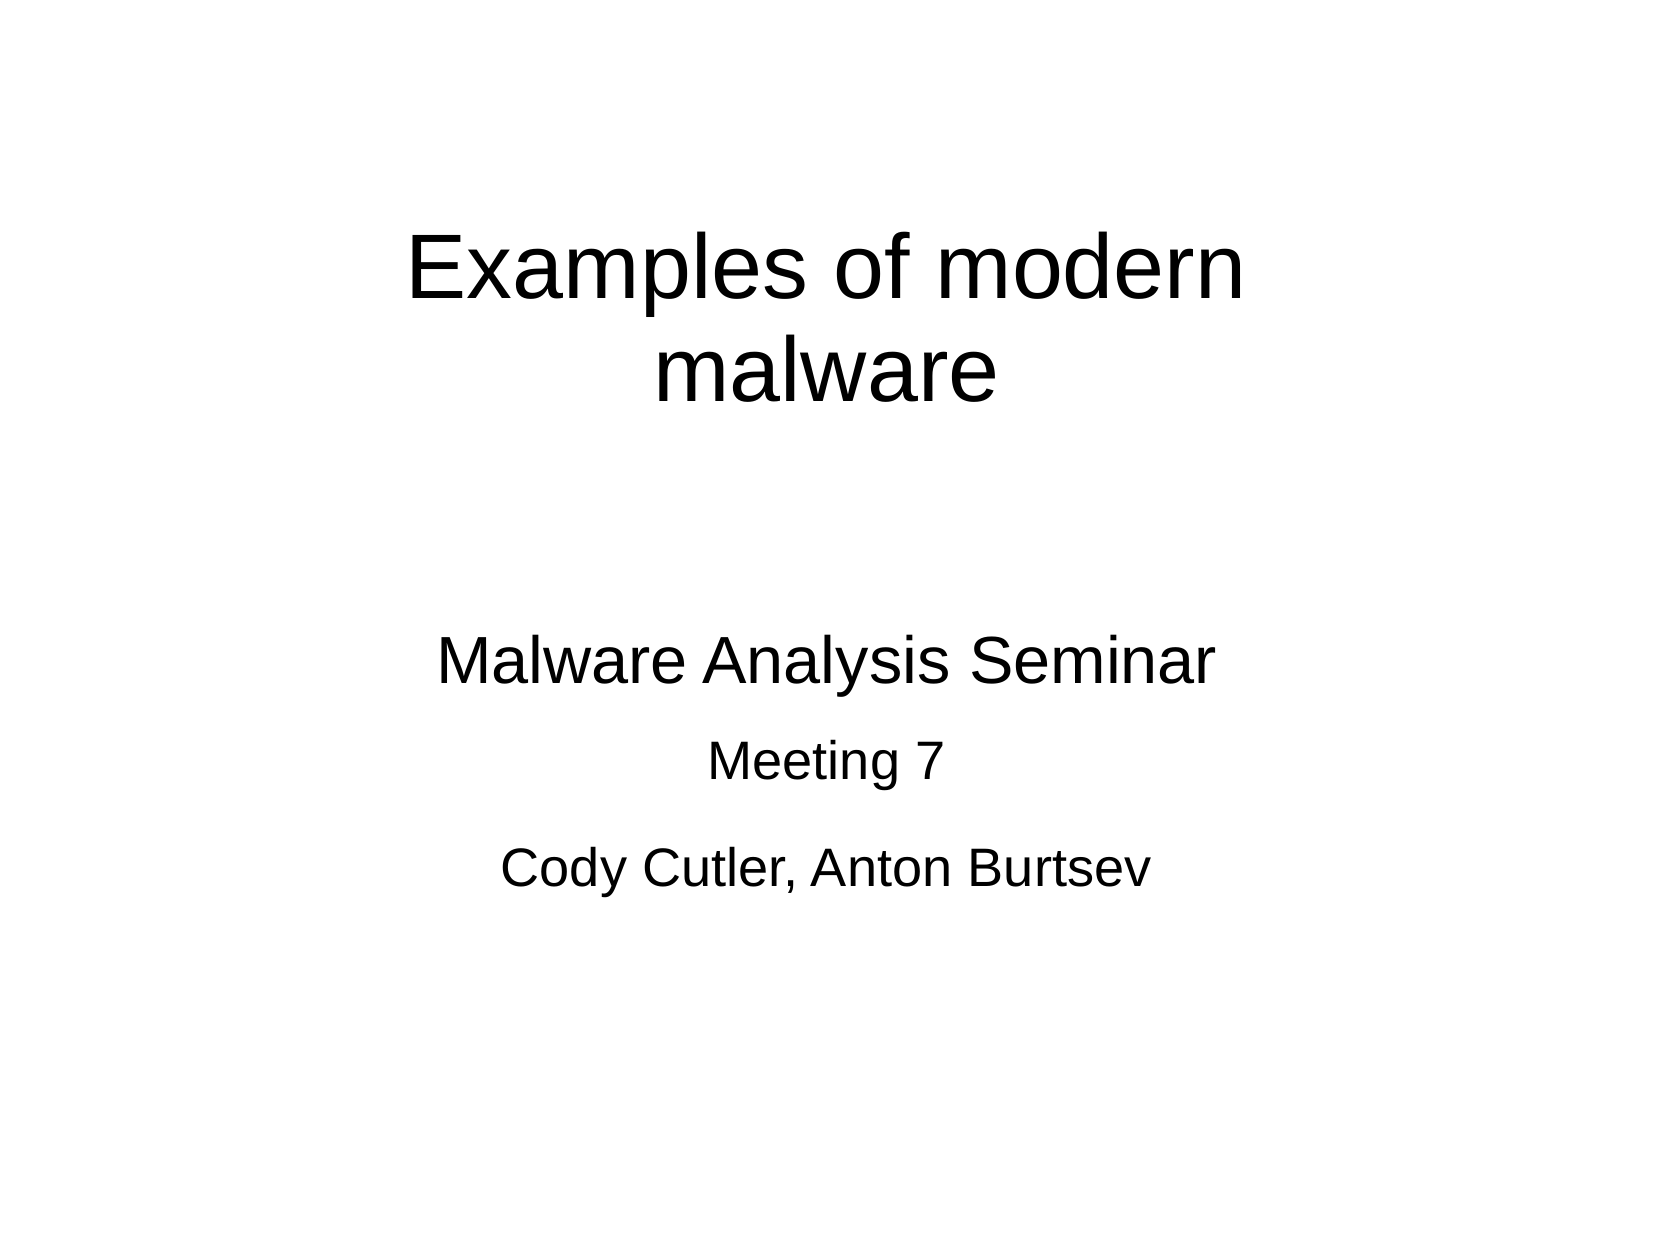

# Examples of modern malware
Malware Analysis Seminar
Meeting 7
Cody Cutler, Anton Burtsev